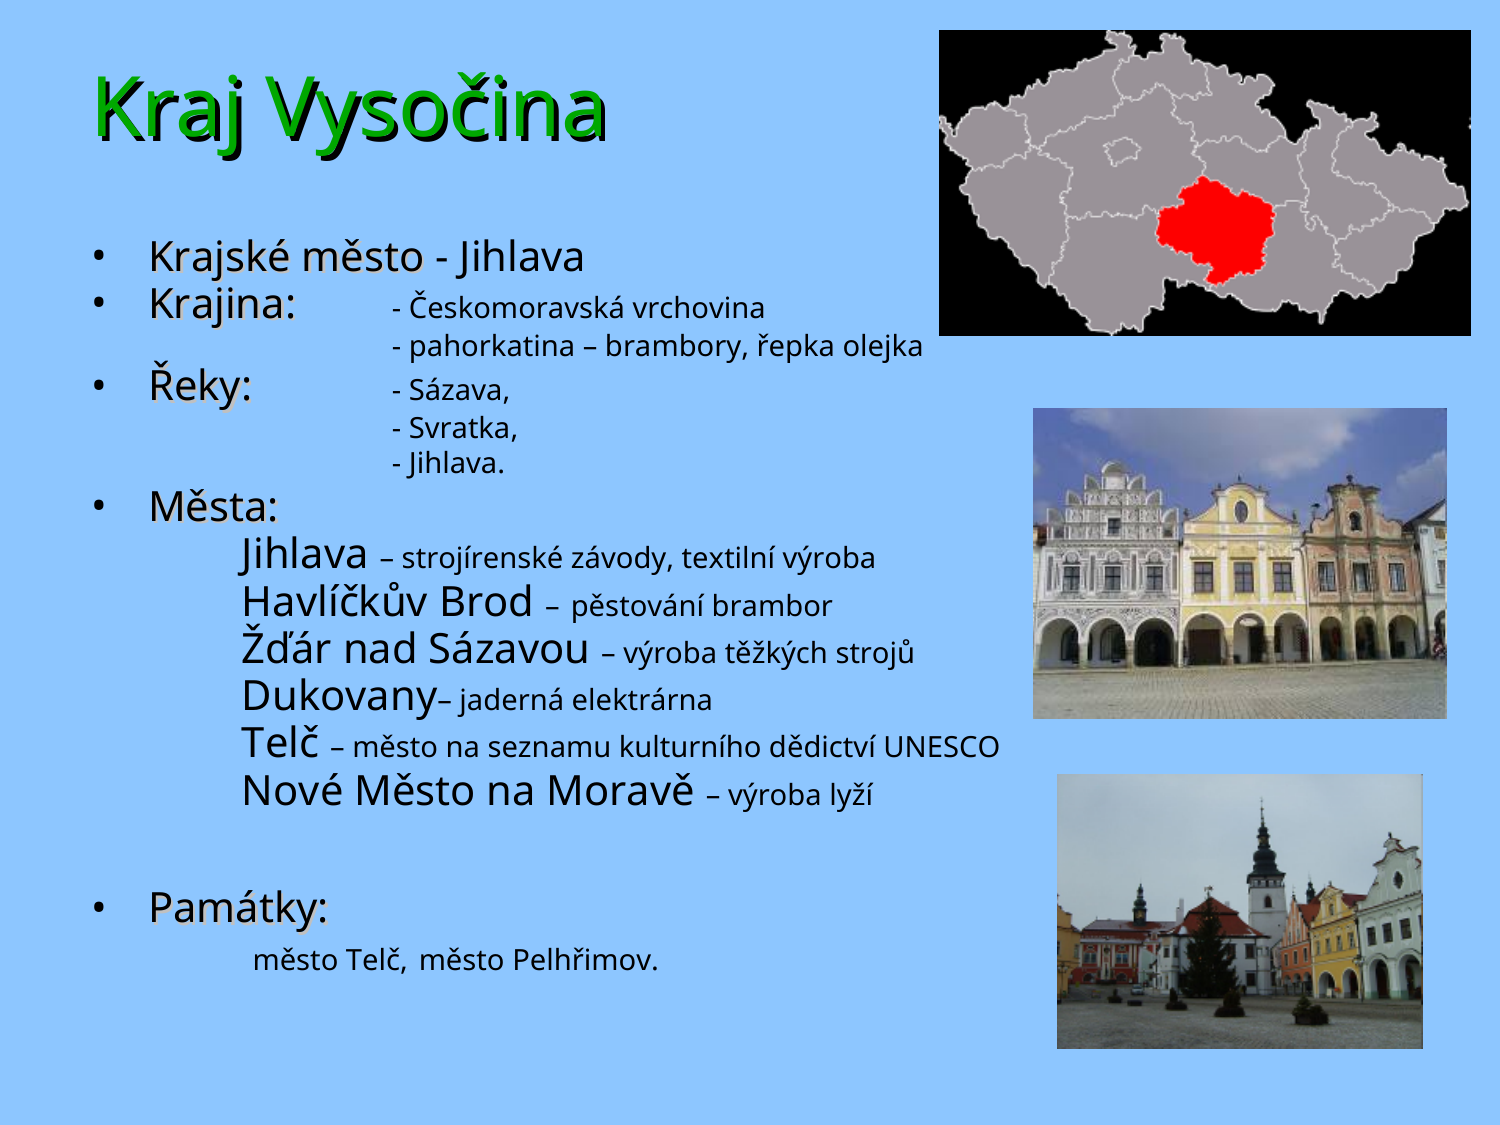

# Kraj Vysočina
Krajské město - Jihlava
Krajina:	- Českomoravská vrchovina
			- pahorkatina – brambory, řepka olejka
Řeky:	- Sázava,
			- Svratka,
			- Jihlava.
Města:
		Jihlava – strojírenské závody, textilní výroba
		Havlíčkův Brod – pěstování brambor
		Žďár nad Sázavou – výroba těžkých strojů
		Dukovany– jaderná elektrárna
		Telč – město na seznamu kulturního dědictví UNESCO
		Nové Město na Moravě – výroba lyží
Památky:
		 město Telč, město Pelhřimov.